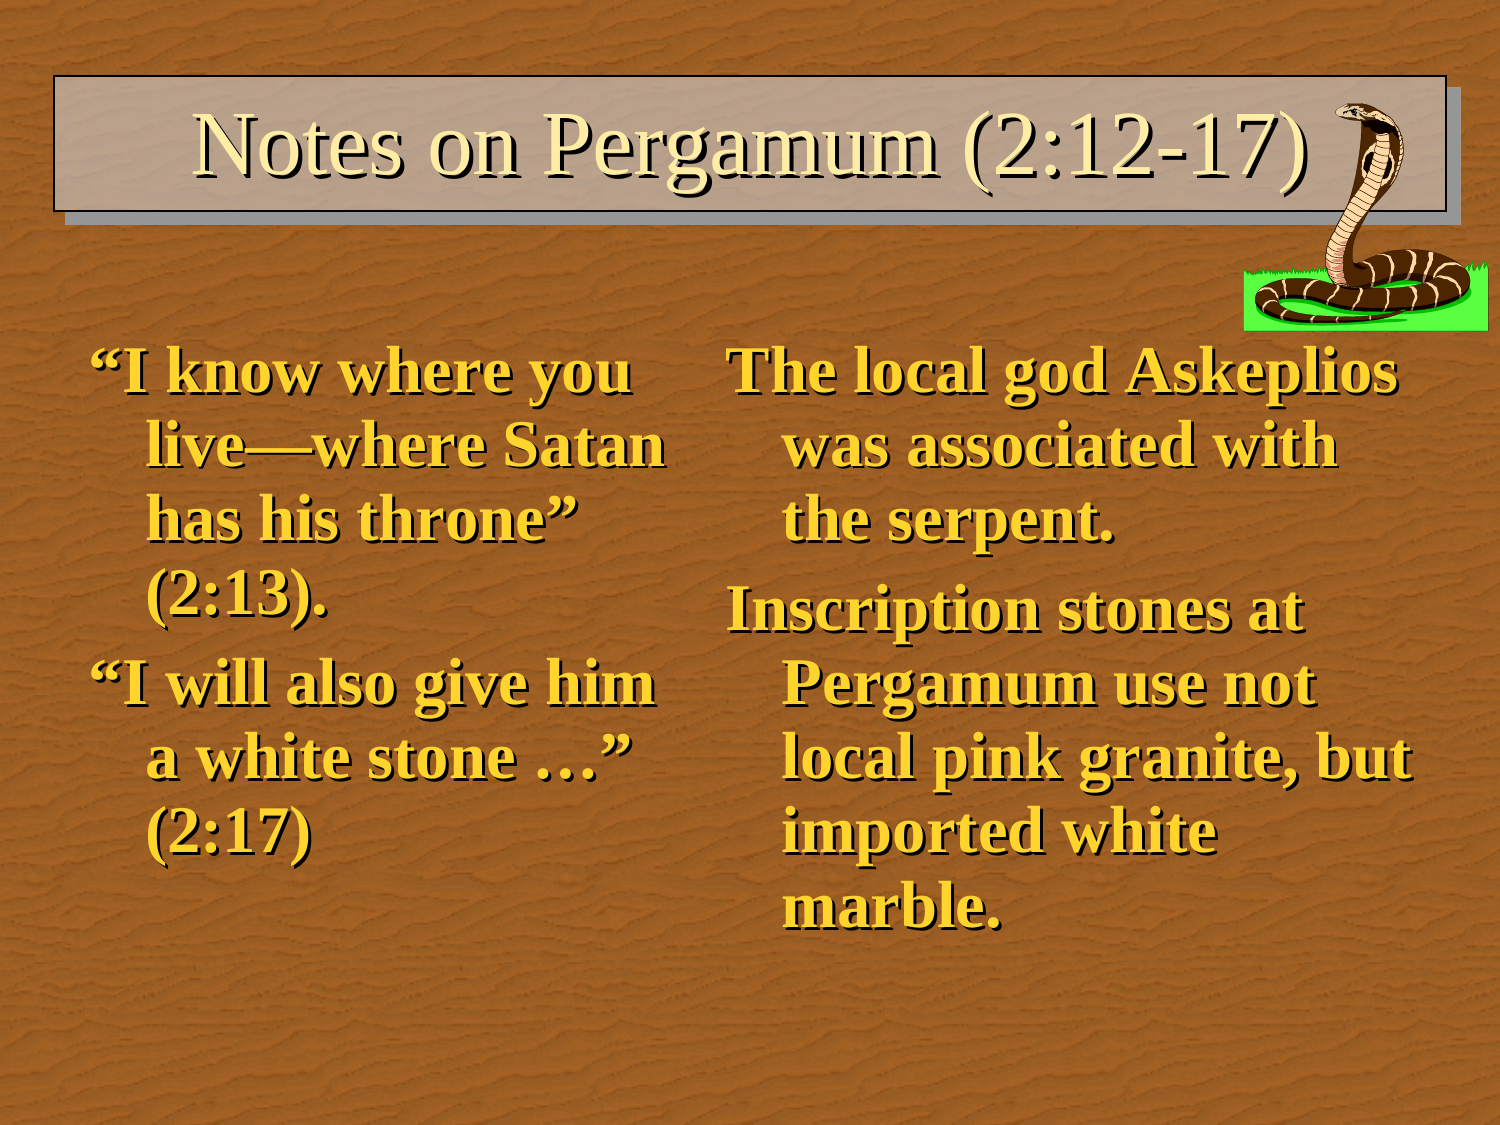

# Notes on Pergamum (2:12-17)
“I know where you live—where Satan has his throne” (2:13).
“I will also give him a white stone …” (2:17)
The local god Askeplios was associated with the serpent.
Inscription stones at Pergamum use not local pink granite, but imported white marble.